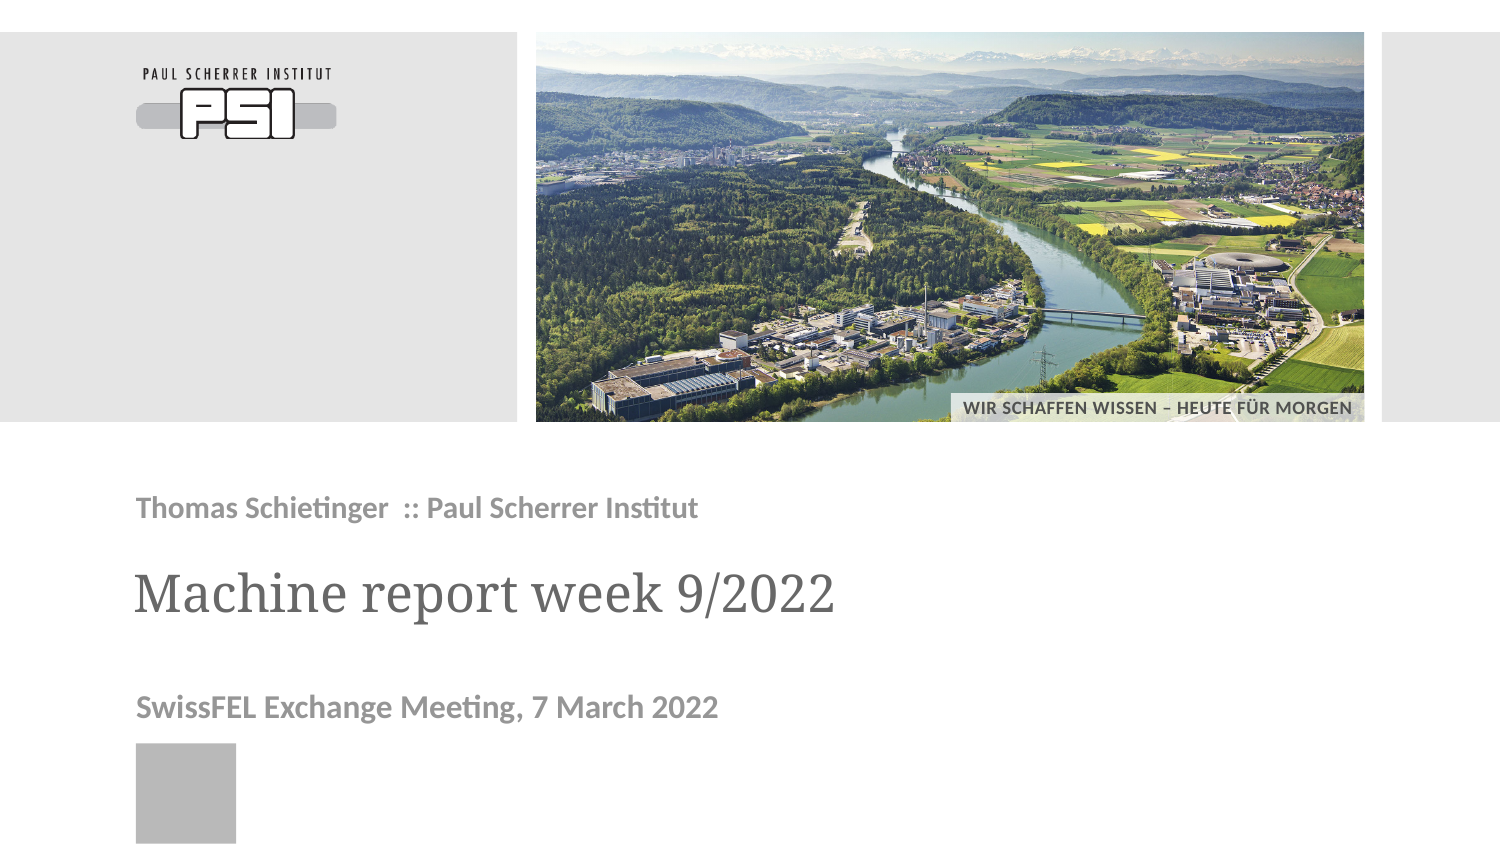

Thomas Schietinger :: Paul Scherrer Institut
# Machine report week 9/2022
SwissFEL Exchange Meeting, 7 March 2022